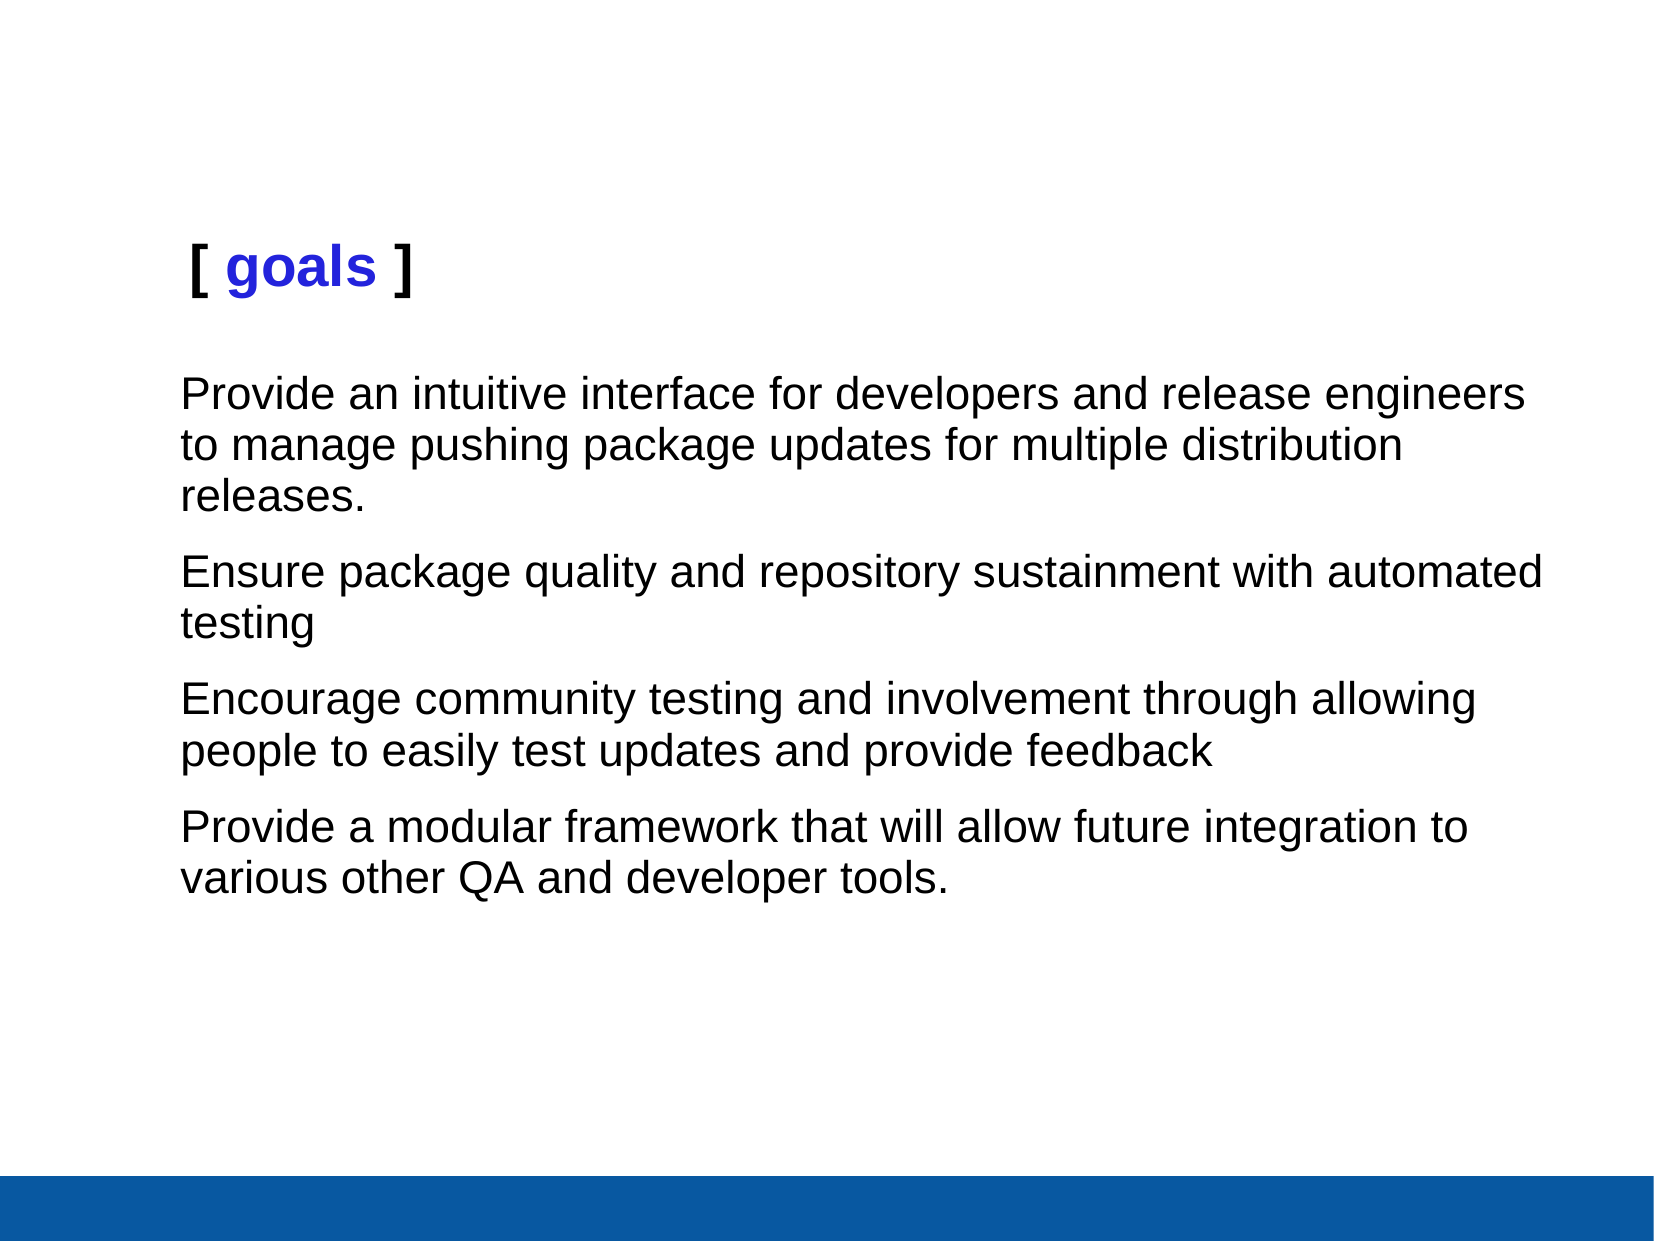

[ goals ]
Provide an intuitive interface for developers and release engineers to manage pushing package updates for multiple distribution releases.
Ensure package quality and repository sustainment with automated testing
Encourage community testing and involvement through allowing people to easily test updates and provide feedback
Provide a modular framework that will allow future integration to various other QA and developer tools.